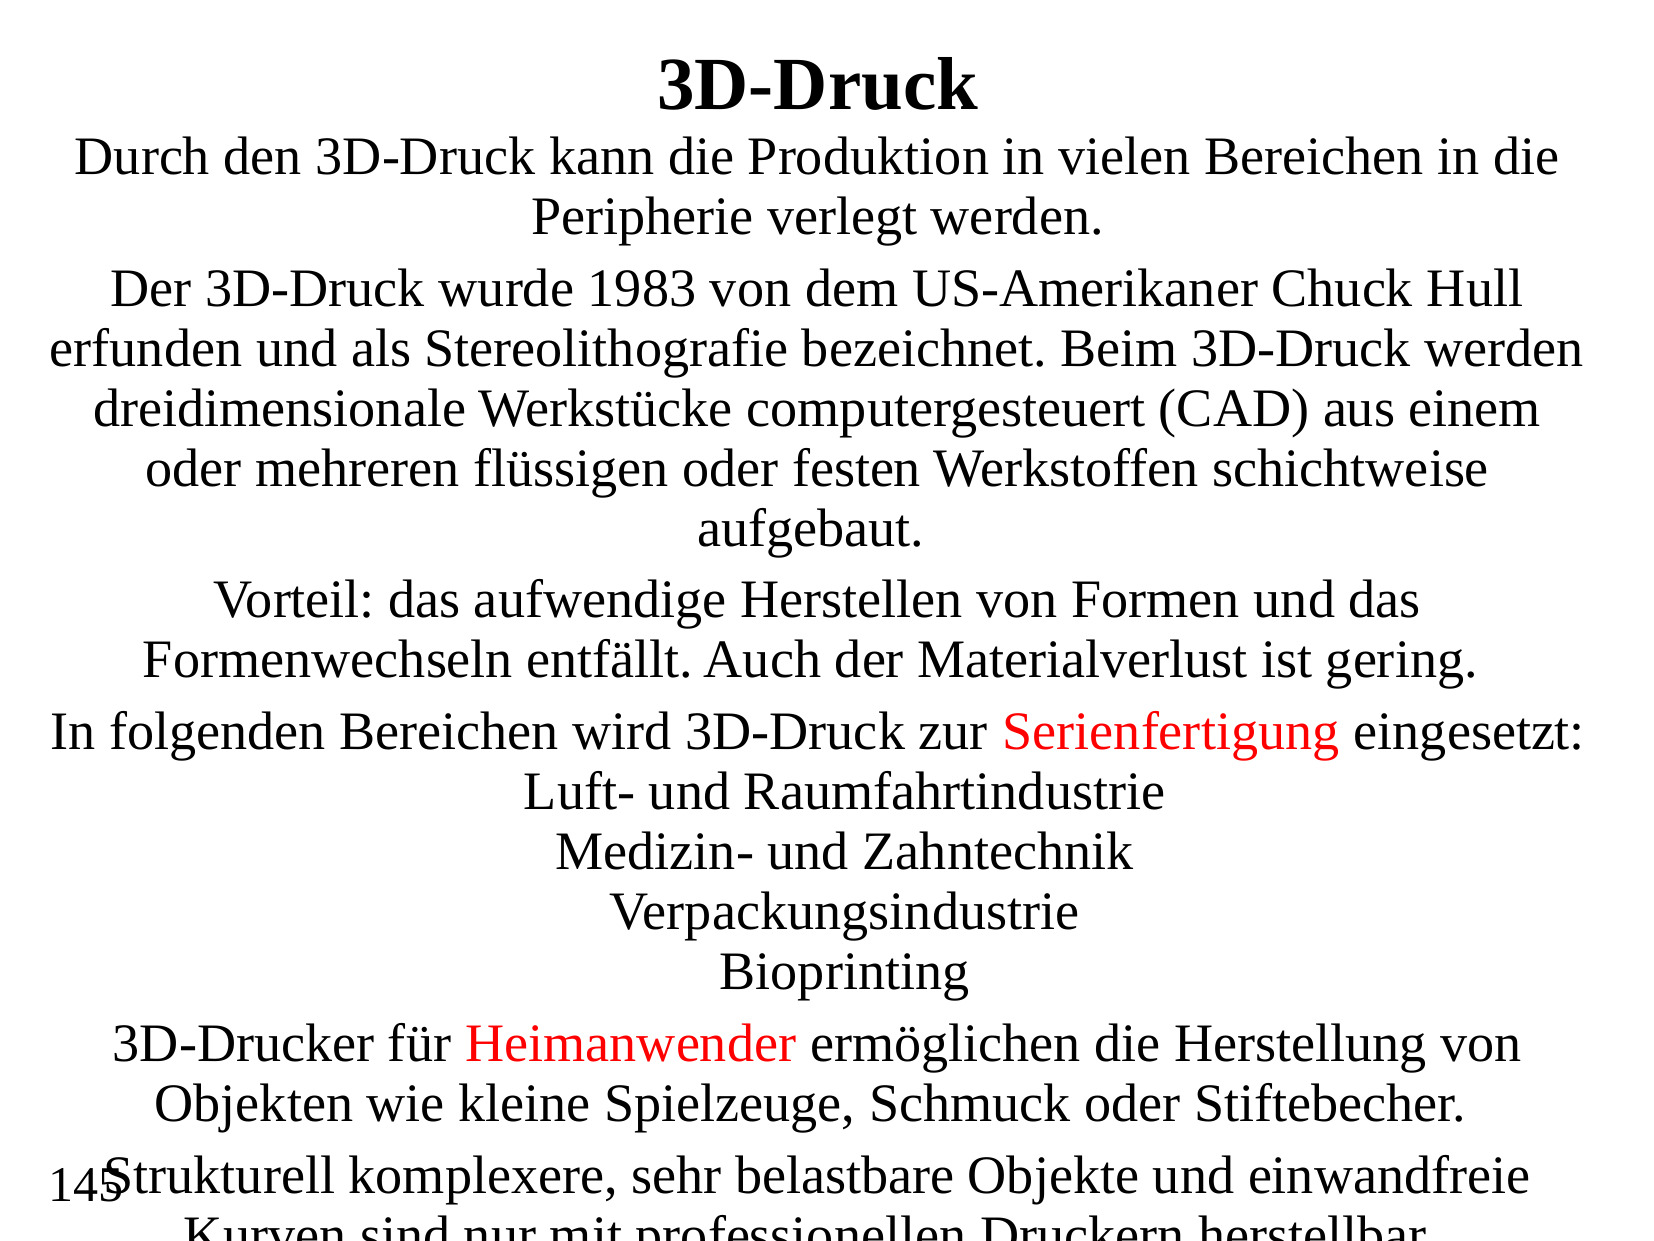

3D-Druck
Durch den 3D-Druck kann die Produktion in vielen Bereichen in die Peripherie verlegt werden.
Der 3D-Druck wurde 1983 von dem US-Amerikaner Chuck Hull erfunden und als Stereolithografie bezeichnet. Beim 3D-Druck werden dreidimensionale Werkstücke computergesteuert (CAD) aus einem oder mehreren flüssigen oder festen Werkstoffen schichtweise aufgebaut.
Vorteil: das aufwendige Herstellen von Formen und das Formenwechseln entfällt. Auch der Materialverlust ist gering.
In folgenden Bereichen wird 3D-Druck zur Serienfertigung eingesetzt:
 Luft- und Raumfahrtindustrie
 Medizin- und Zahntechnik
 Verpackungsindustrie
 Bioprinting
3D-Drucker für Heimanwender ermöglichen die Herstellung von Objekten wie kleine Spielzeuge, Schmuck oder Stiftebecher.
Strukturell komplexere, sehr belastbare Objekte und einwandfreie Kurven sind nur mit professionellen Druckern herstellbar.